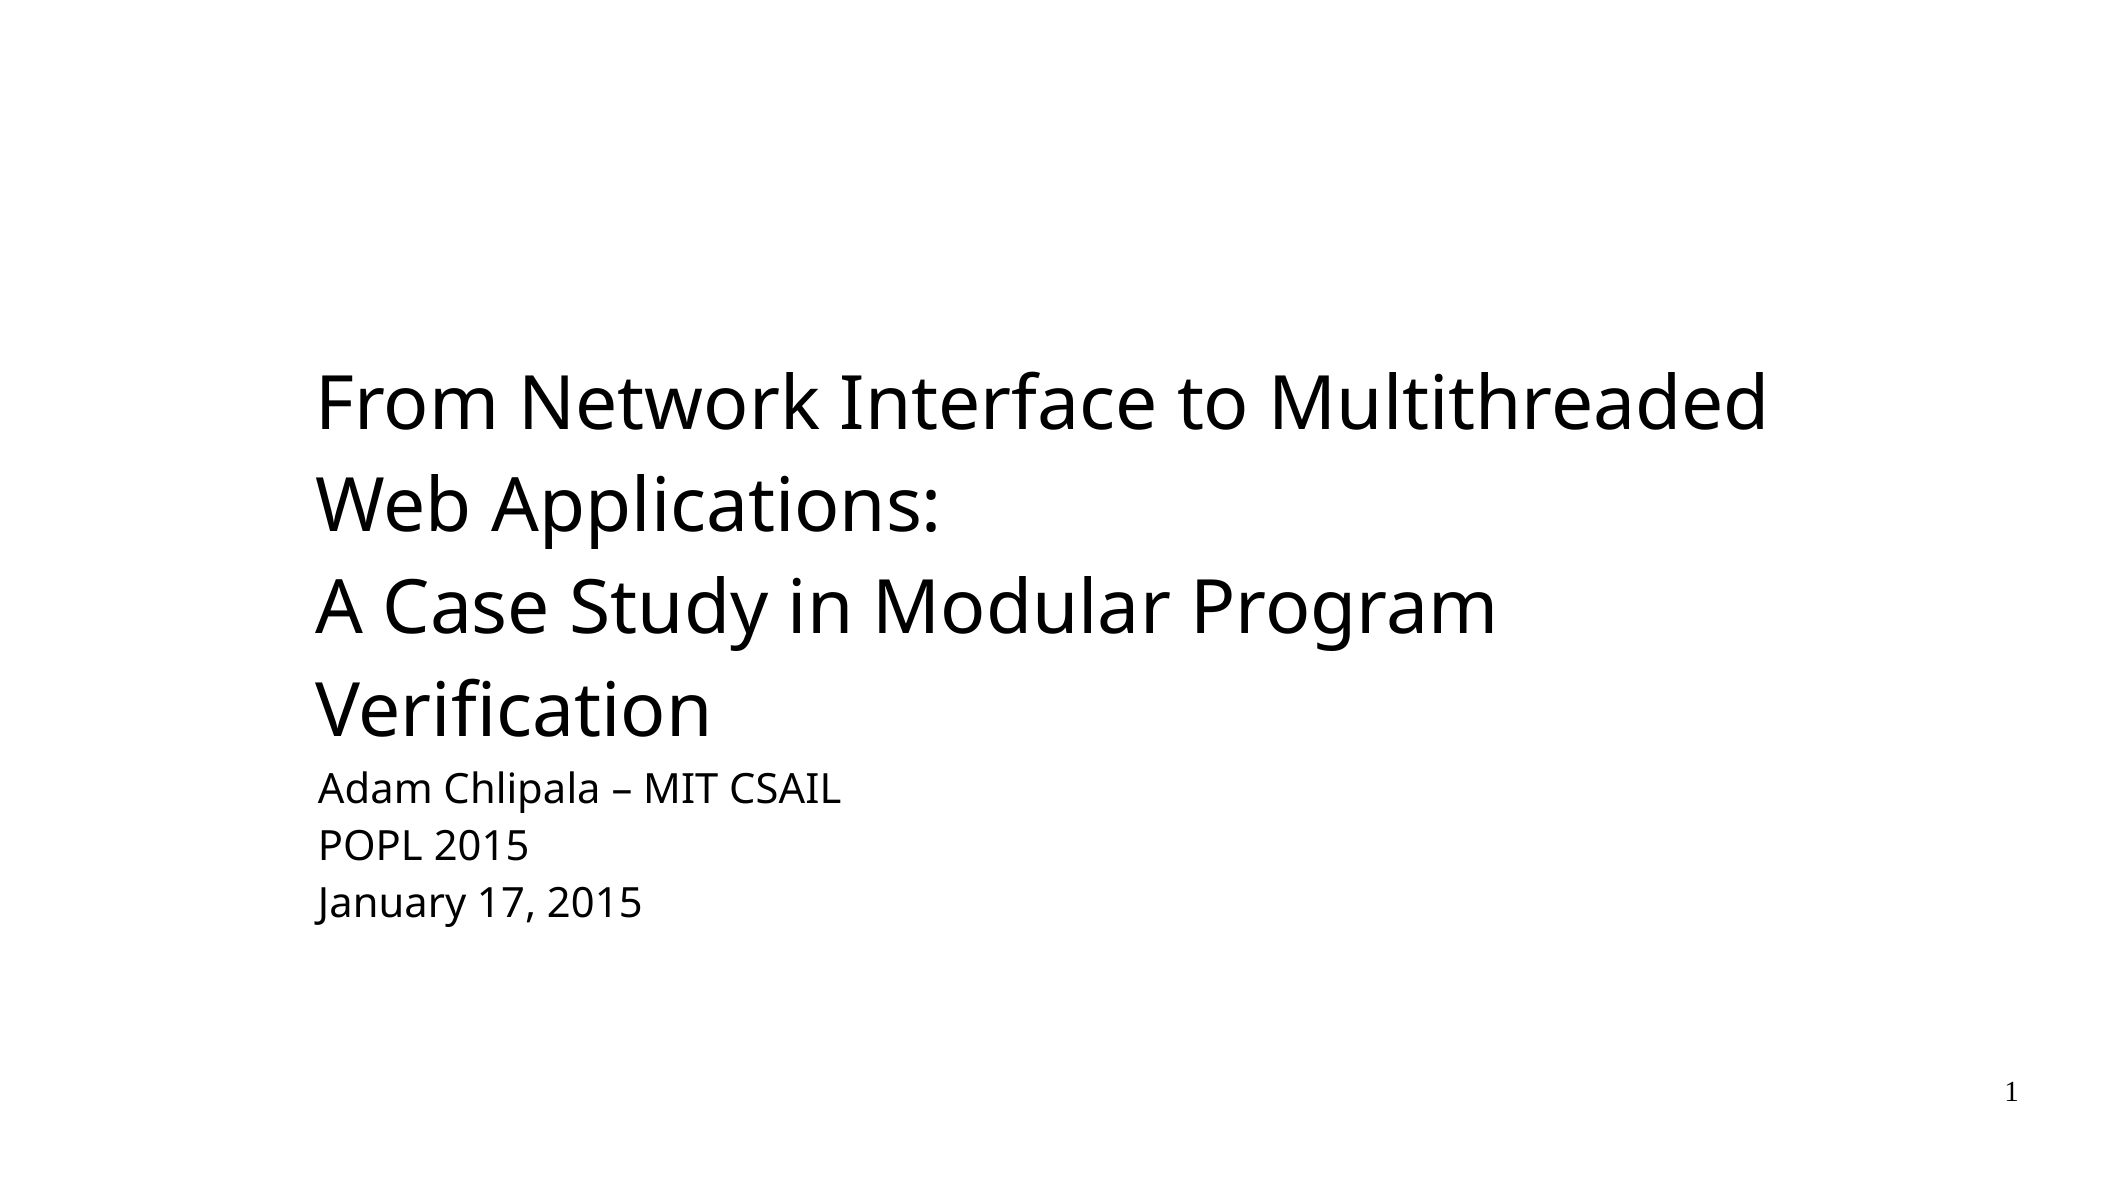

From Network Interface to Multithreaded Web Applications:
A Case Study in Modular Program Verification
Adam Chlipala – MIT CSAIL
POPL 2015
January 17, 2015
1